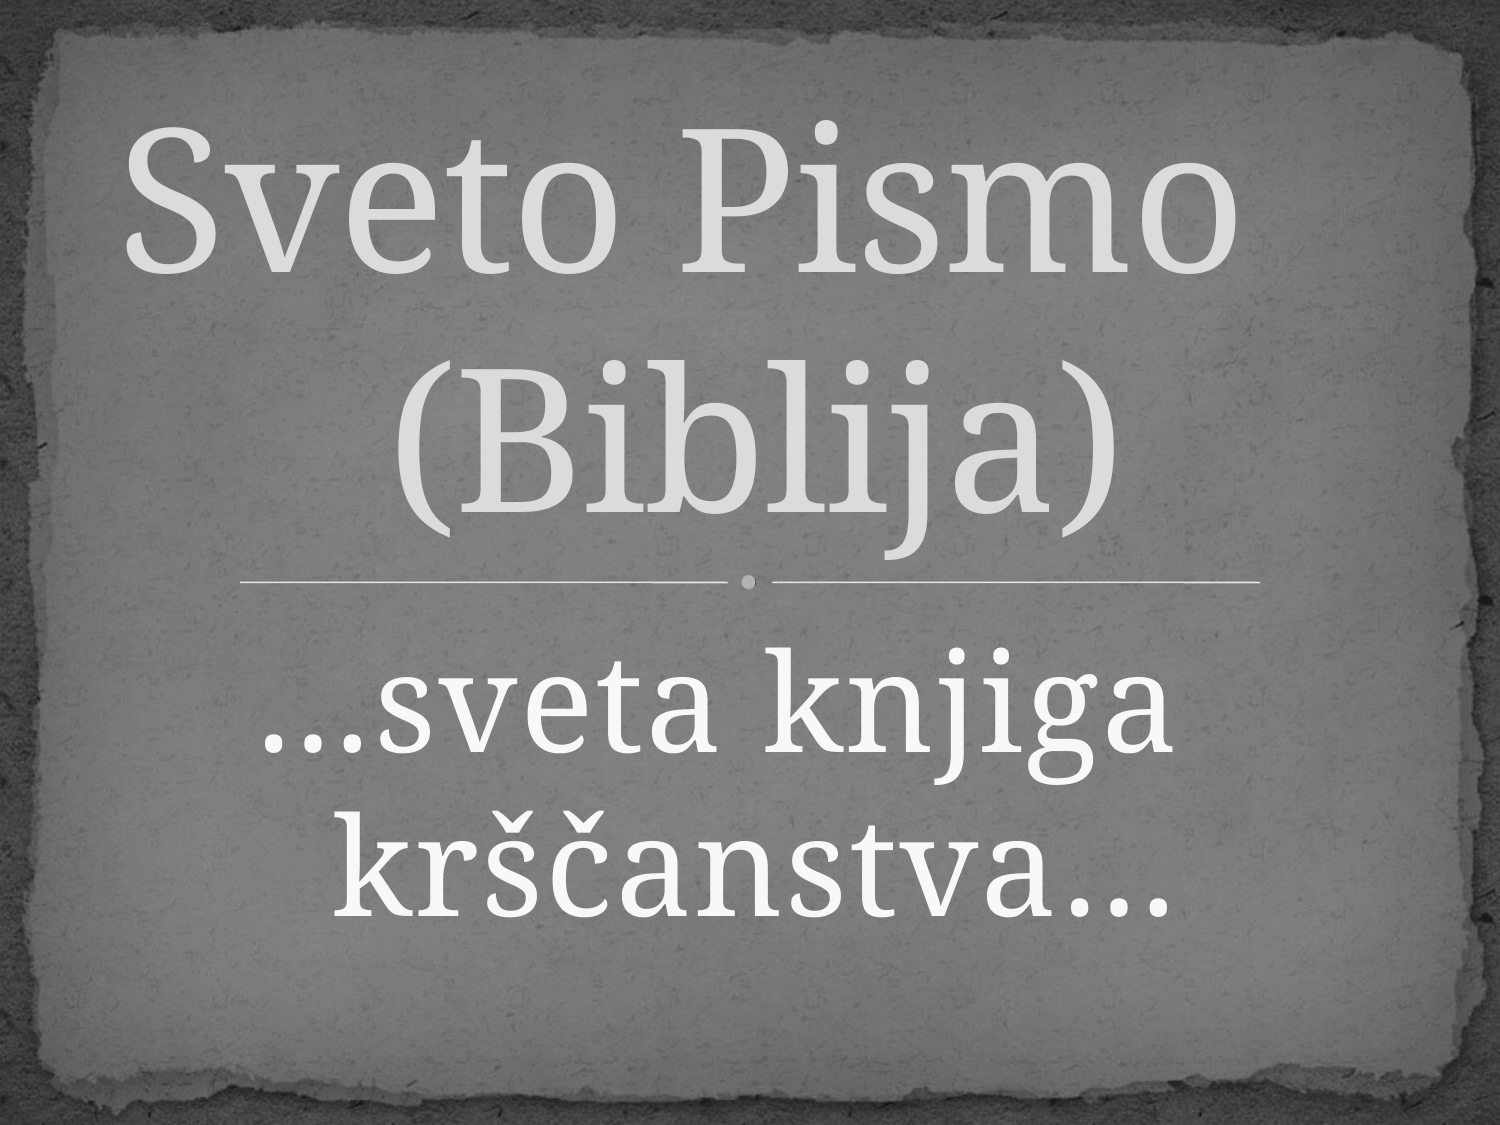

Sveto Pismo (Biblija)
# …sveta knjiga krščanstva…